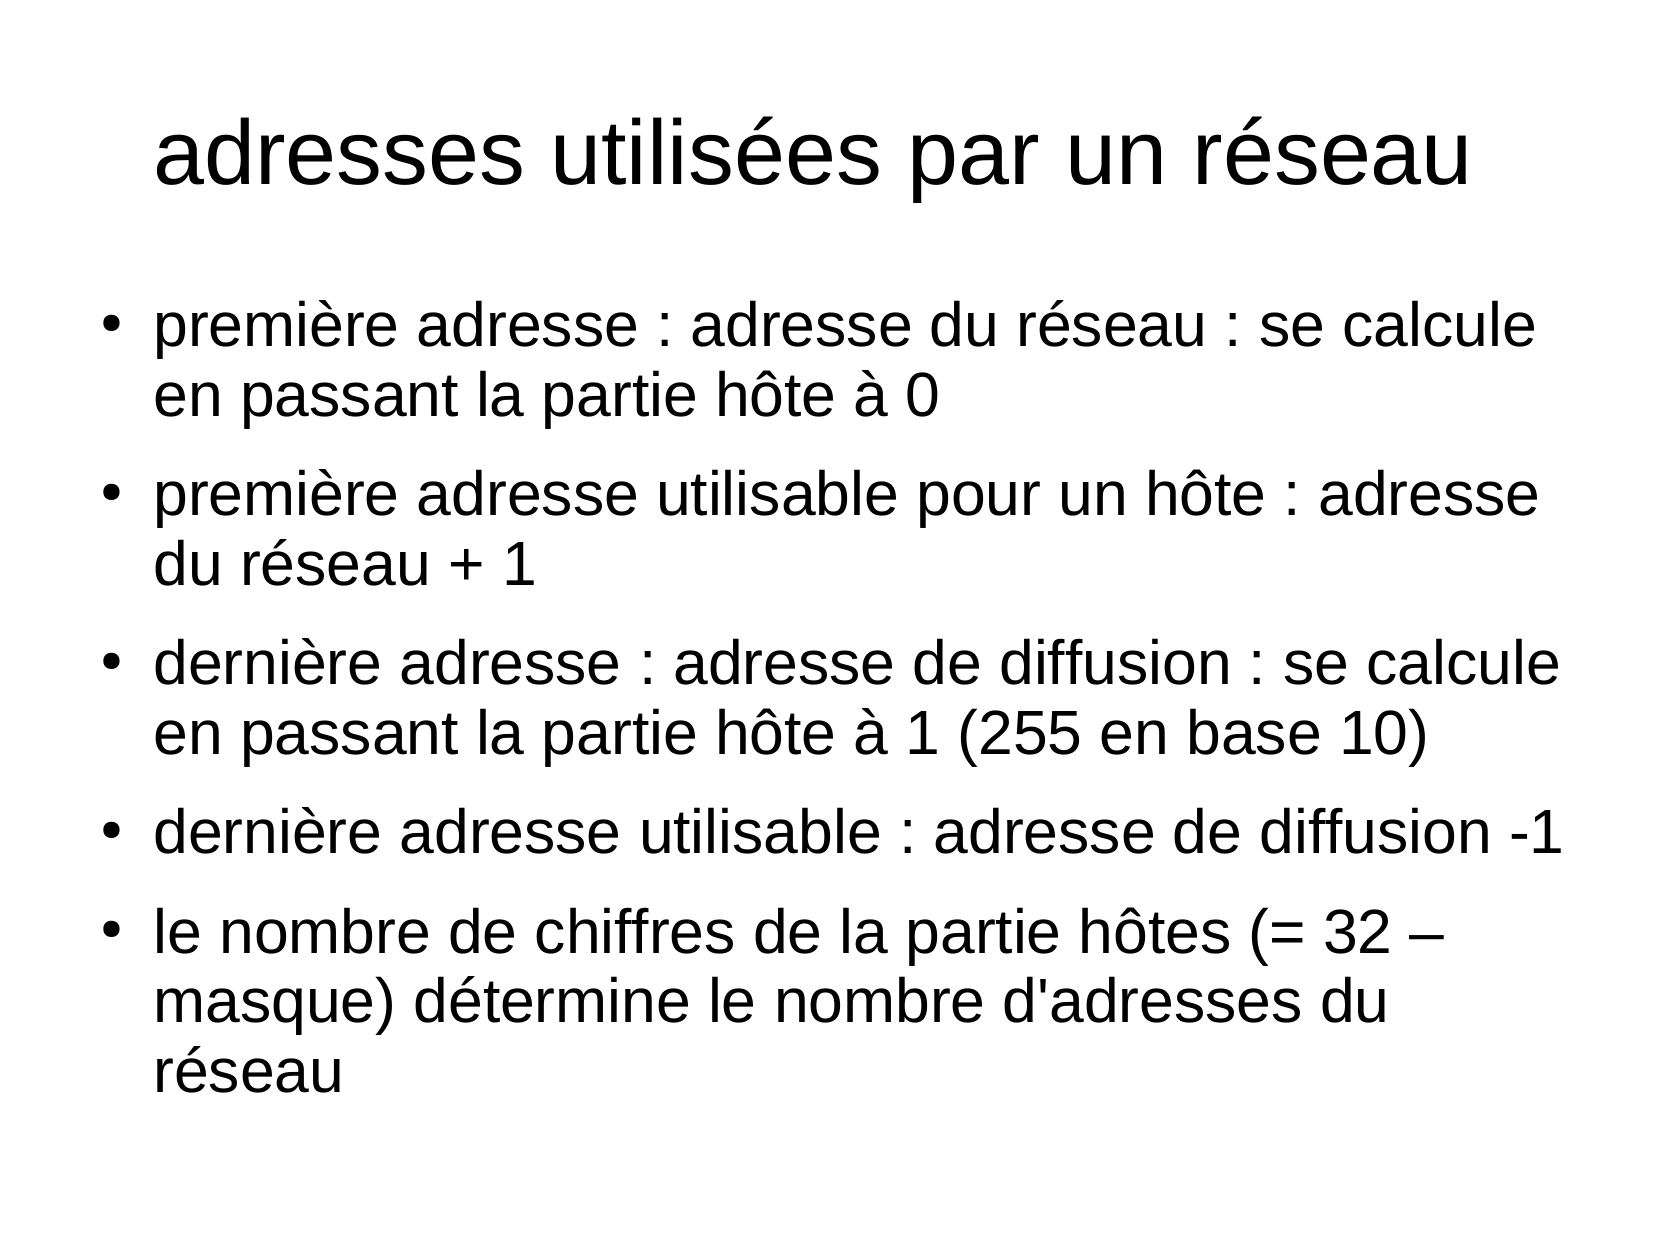

# adresses utilisées par un réseau
première adresse : adresse du réseau : se calcule en passant la partie hôte à 0
première adresse utilisable pour un hôte : adresse du réseau + 1
dernière adresse : adresse de diffusion : se calcule en passant la partie hôte à 1 (255 en base 10)
dernière adresse utilisable : adresse de diffusion -1
le nombre de chiffres de la partie hôtes (= 32 – masque) détermine le nombre d'adresses du réseau